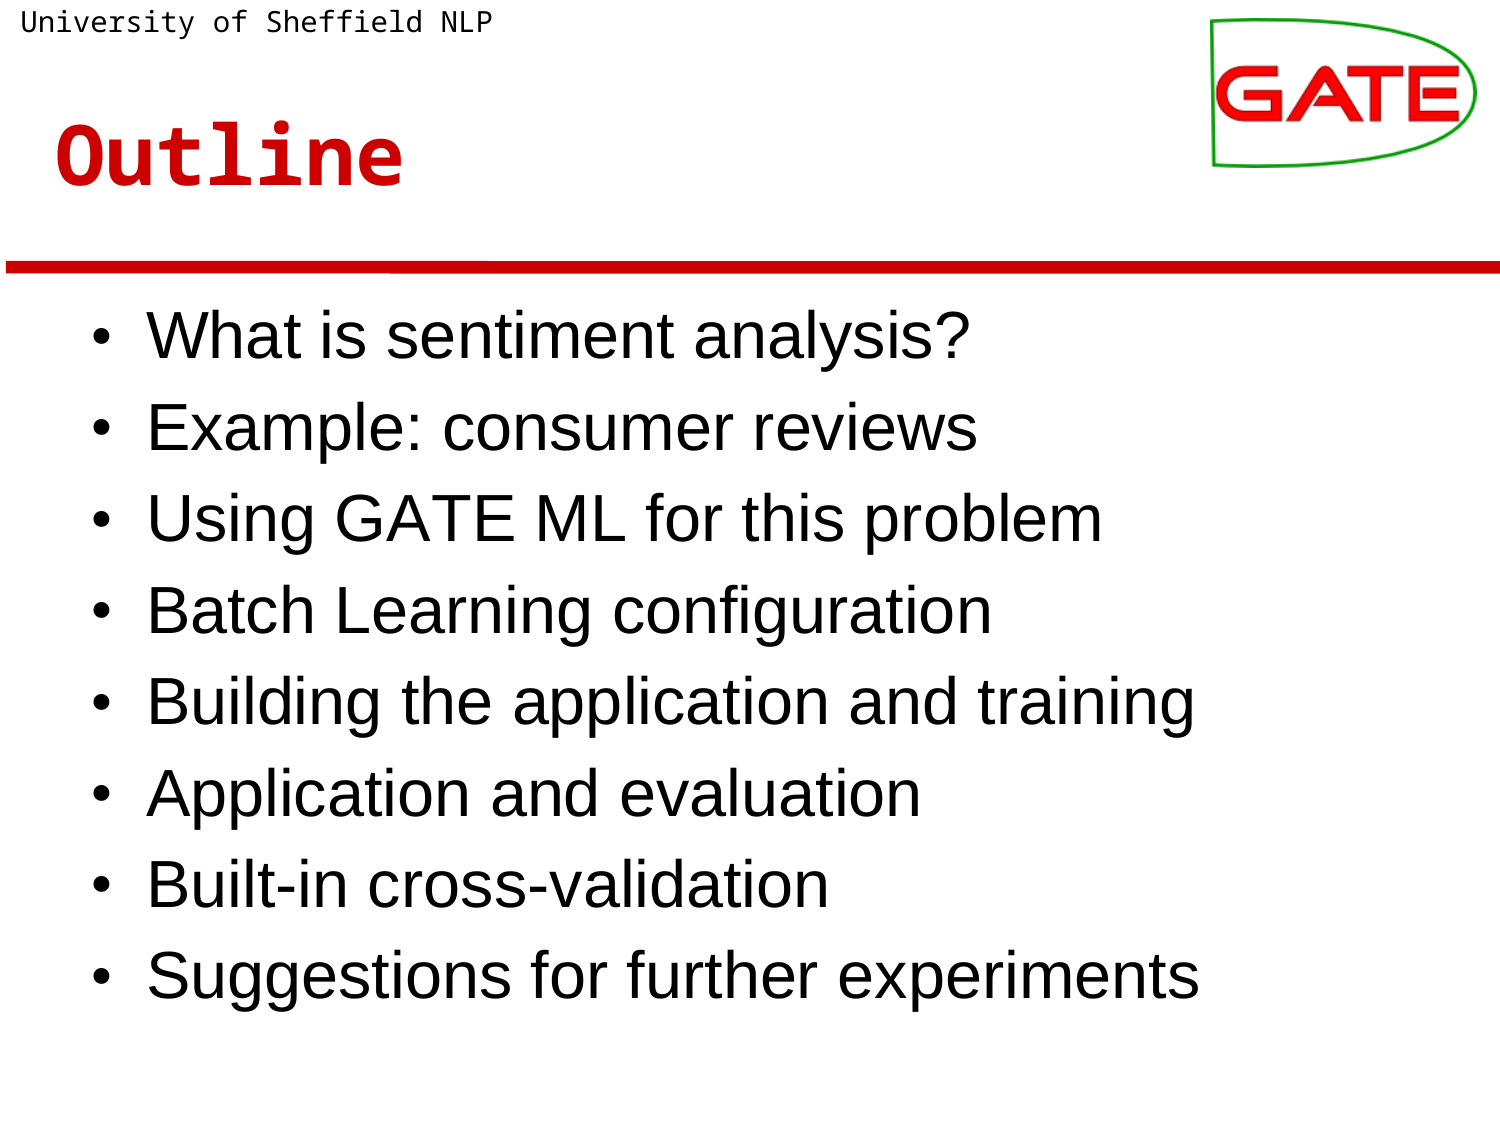

# Outline
What is sentiment analysis?
Example: consumer reviews
Using GATE ML for this problem
Batch Learning configuration
Building the application and training
Application and evaluation
Built-in cross-validation
Suggestions for further experiments